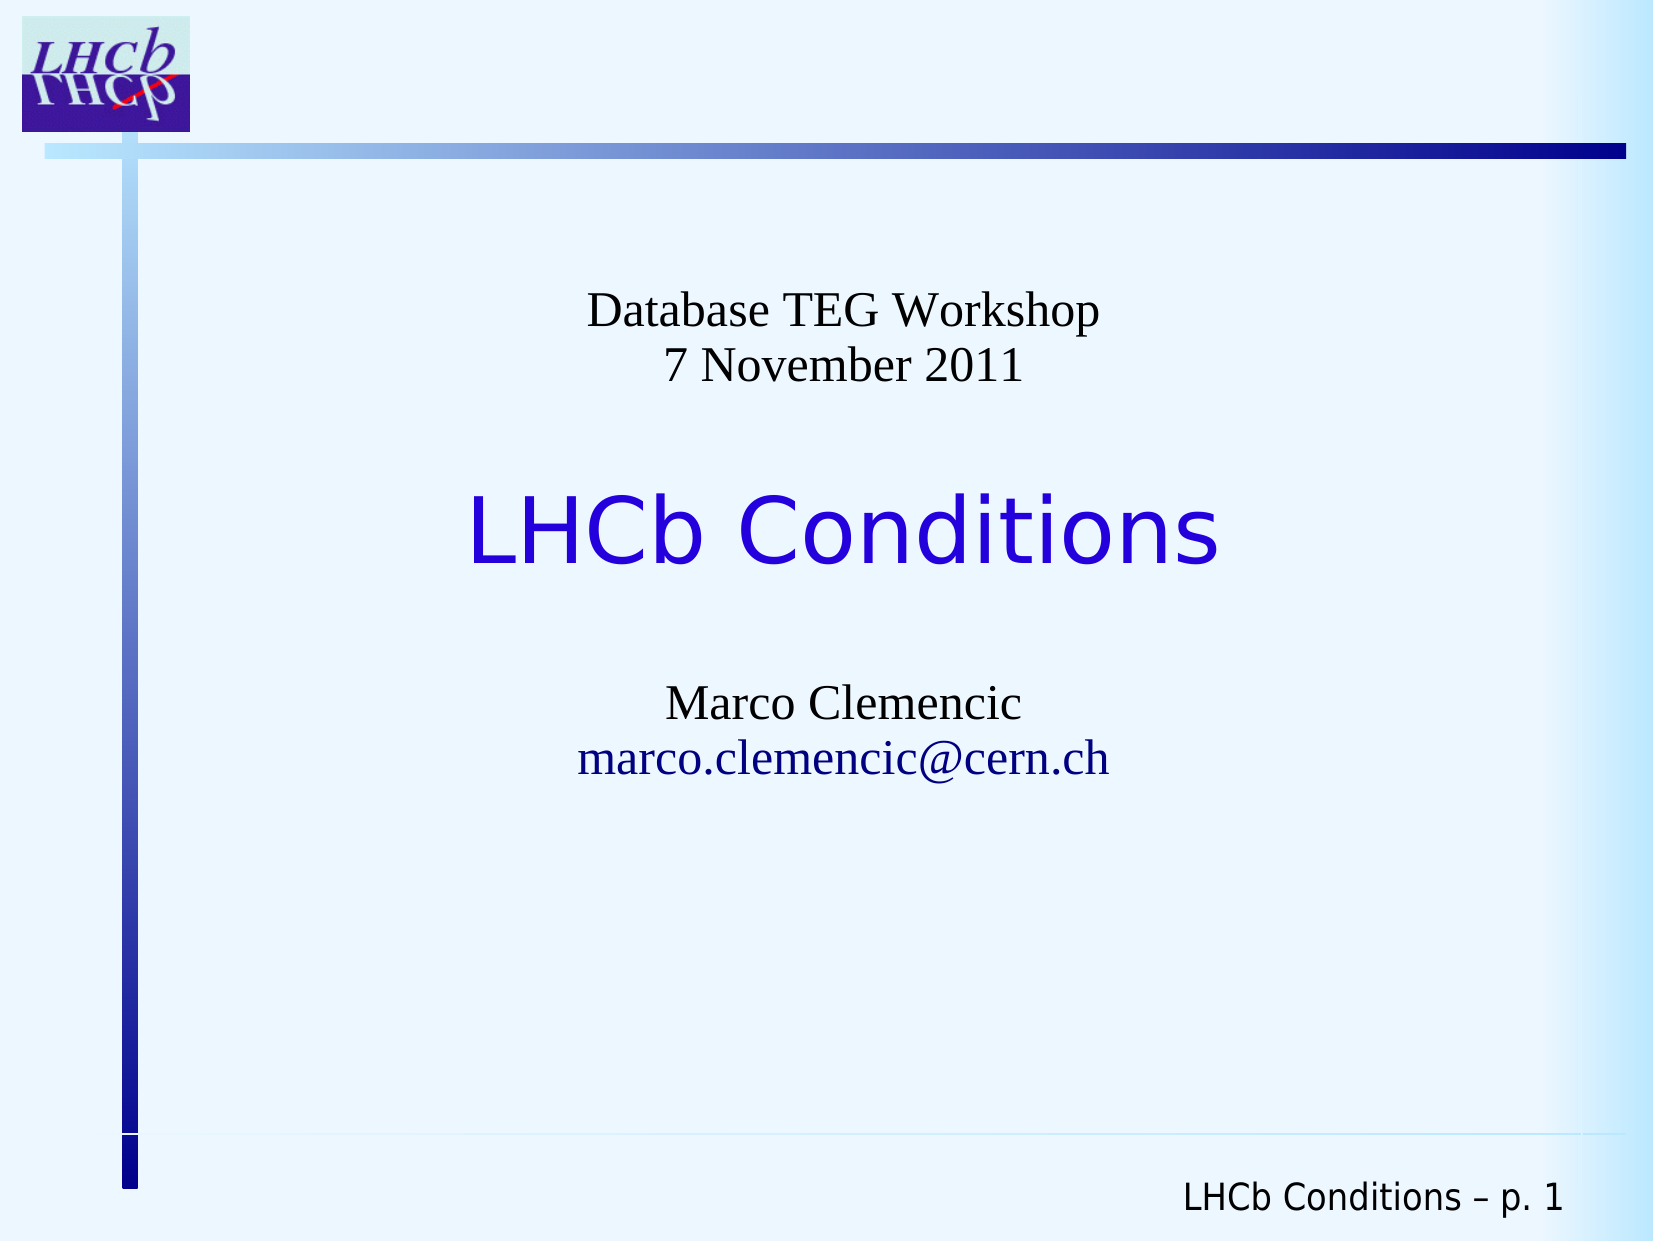

Database TEG Workshop
7 November 2011
# LHCb Conditions
Marco Clemencic
marco.clemencic@cern.ch